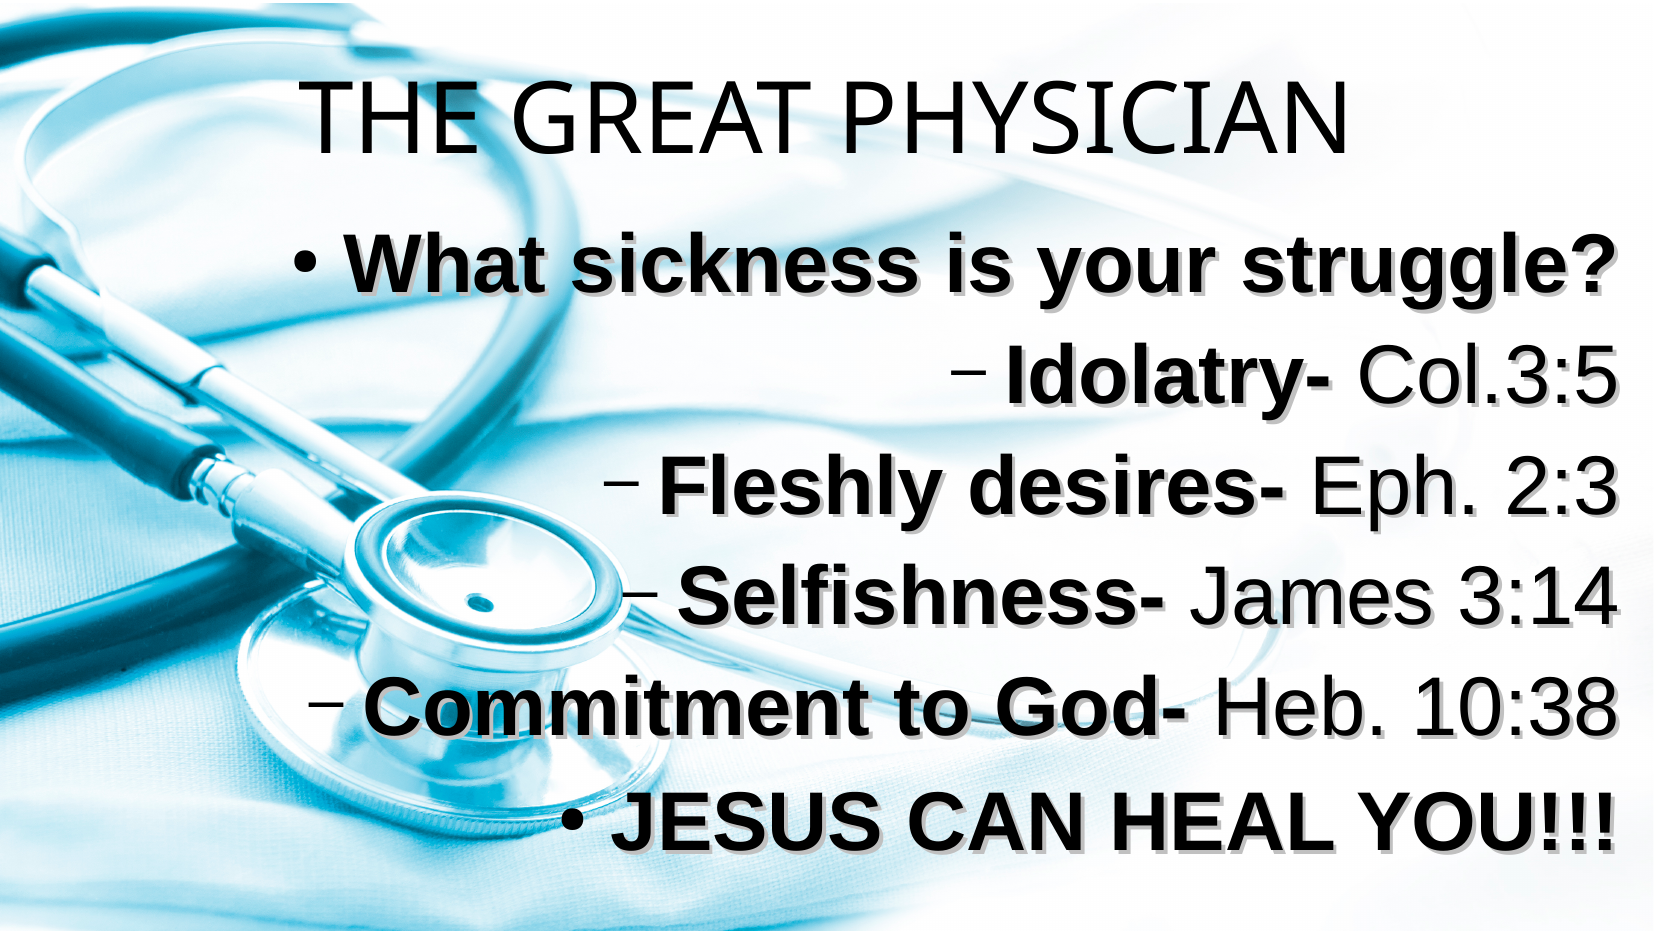

# THE GREAT PHYSICIAN
What sickness is your struggle?
Idolatry- Col.3:5
Fleshly desires- Eph. 2:3
Selfishness- James 3:14
Commitment to God- Heb. 10:38
JESUS CAN HEAL YOU!!!